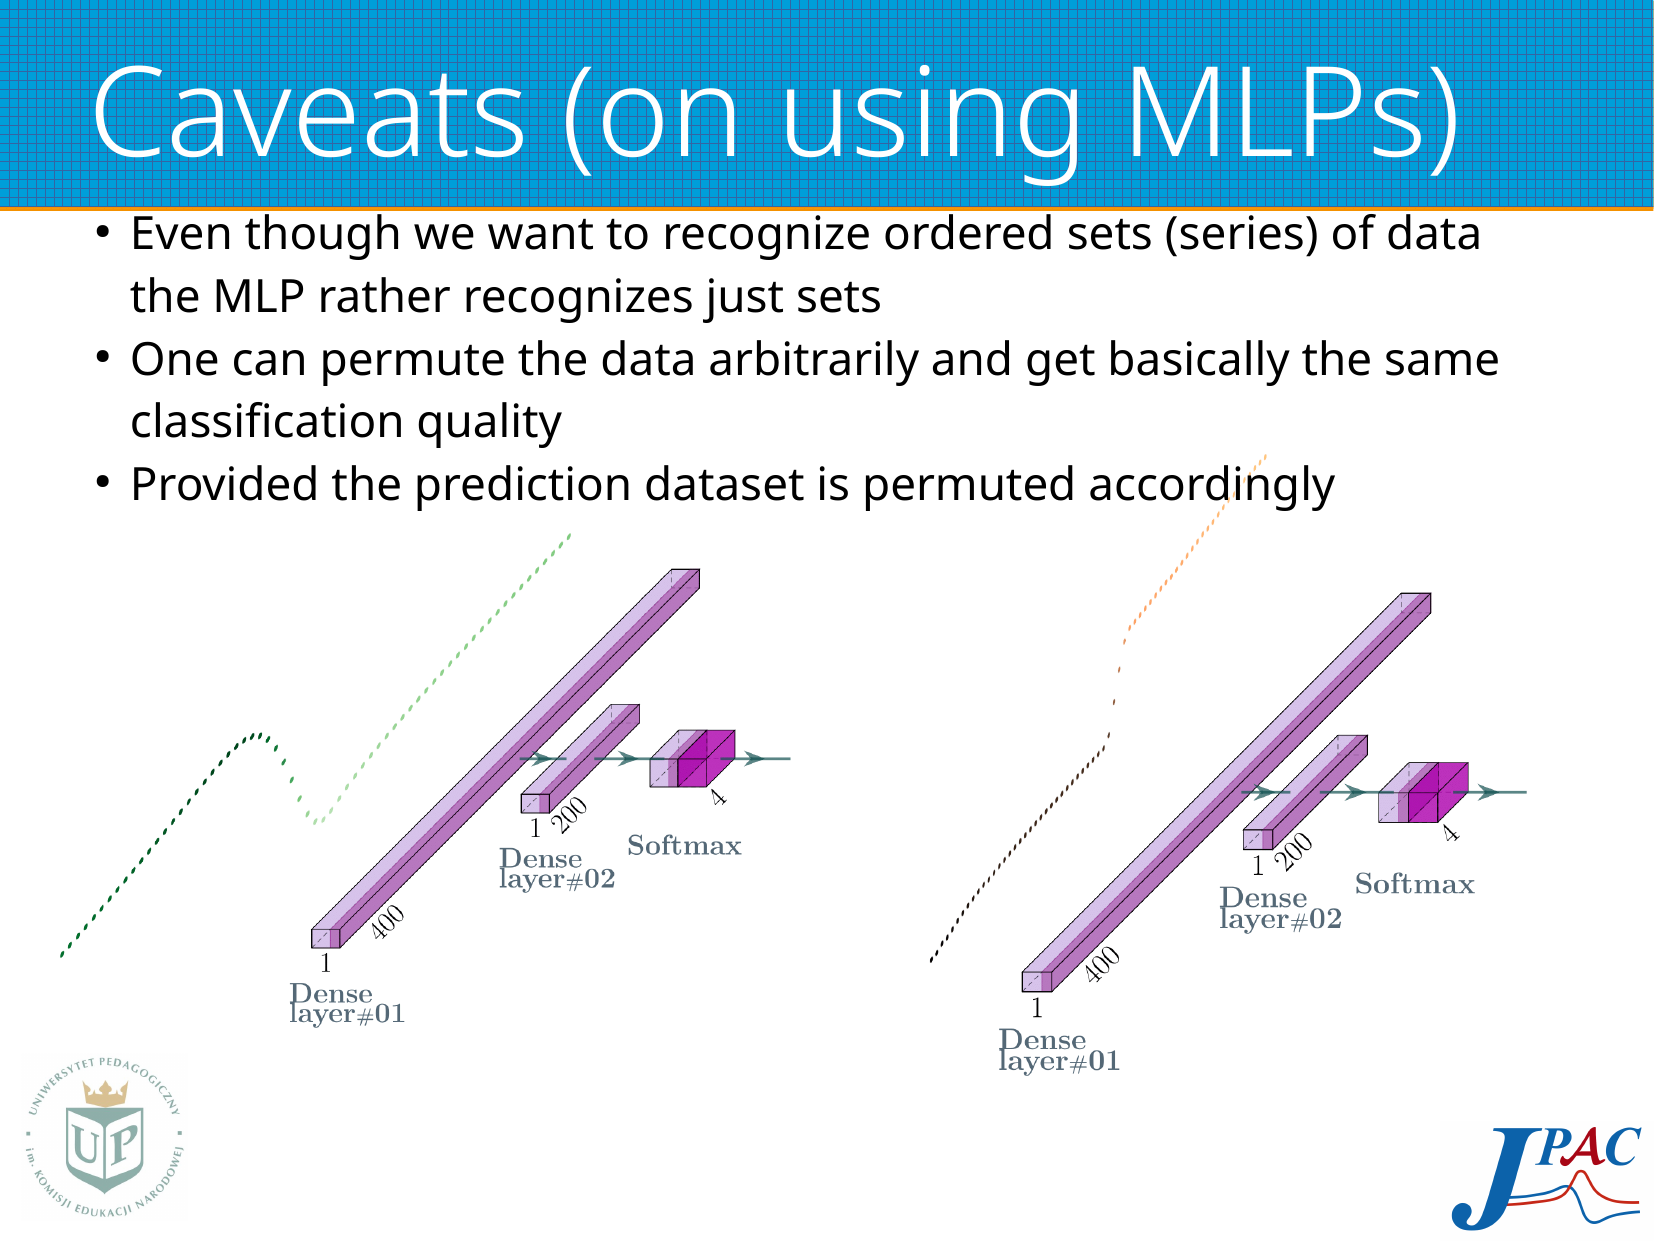

# Caveats (on using MLPs)
Even though we want to recognize ordered sets (series) of data the MLP rather recognizes just sets
One can permute the data arbitrarily and get basically the same classification quality
Provided the prediction dataset is permuted accordingly